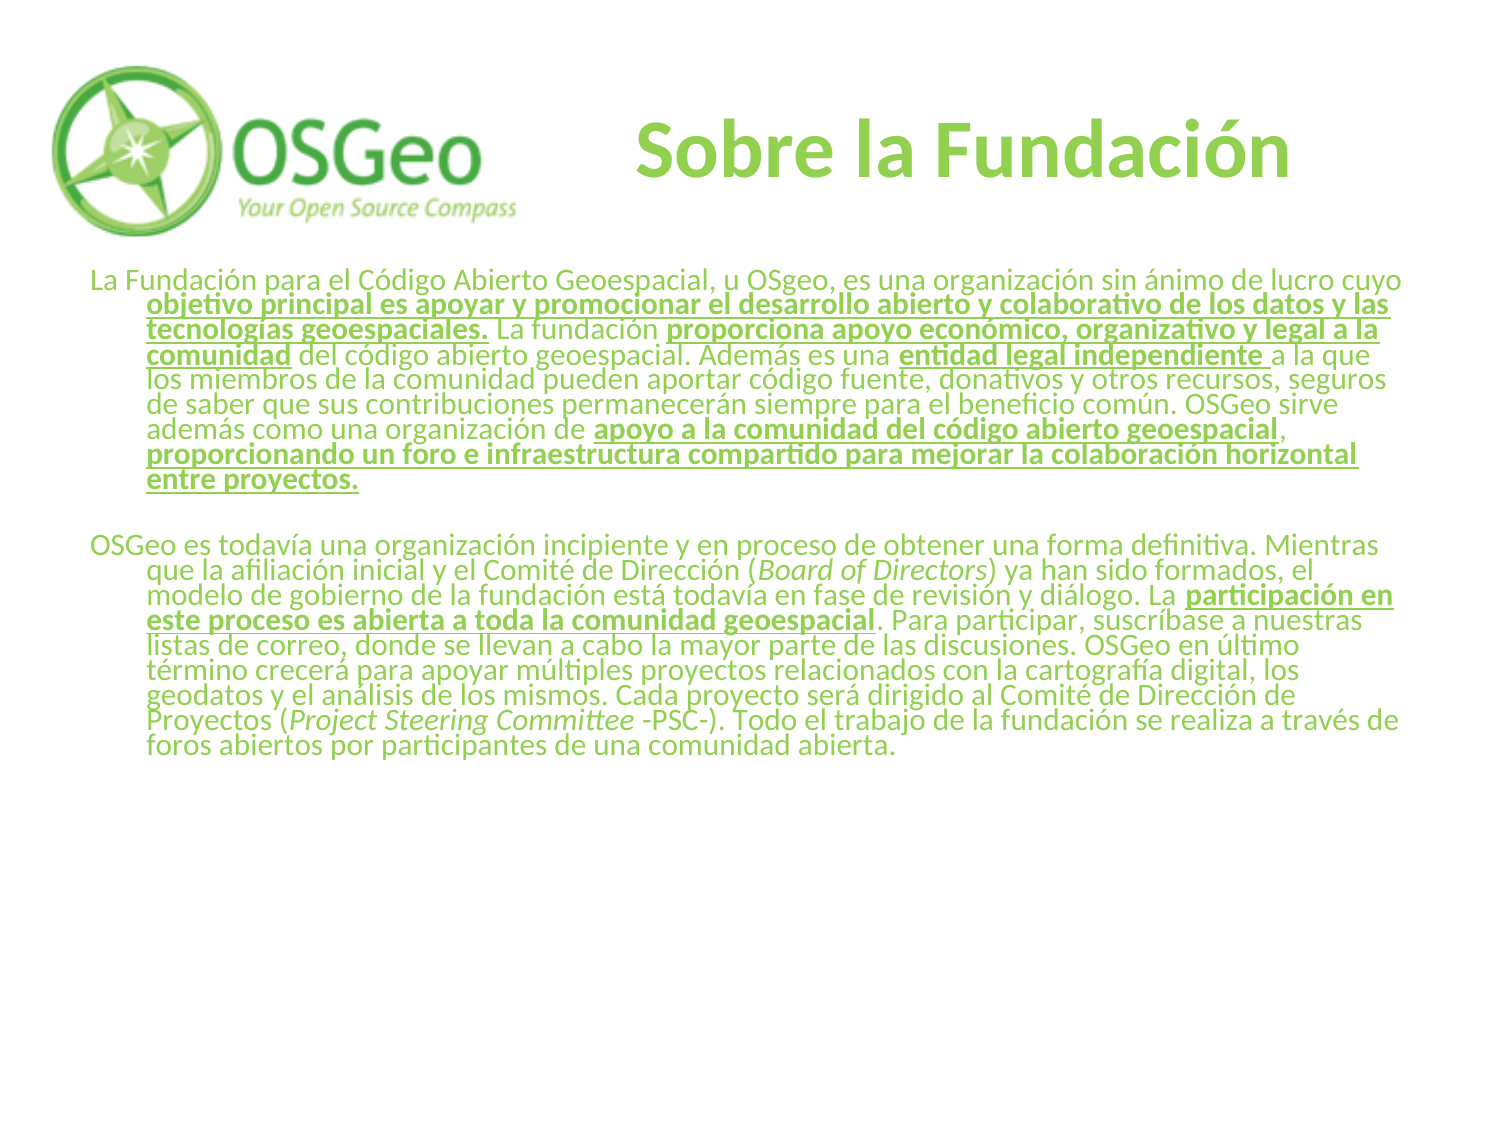

# Sobre la Fundación
La Fundación para el Código Abierto Geoespacial, u OSgeo, es una organización sin ánimo de lucro cuyo objetivo principal es apoyar y promocionar el desarrollo abierto y colaborativo de los datos y las tecnologías geoespaciales. La fundación proporciona apoyo económico, organizativo y legal a la comunidad del código abierto geoespacial. Además es una entidad legal independiente a la que los miembros de la comunidad pueden aportar código fuente, donativos y otros recursos, seguros de saber que sus contribuciones permanecerán siempre para el beneficio común. OSGeo sirve además como una organización de apoyo a la comunidad del código abierto geoespacial, proporcionando un foro e infraestructura compartido para mejorar la colaboración horizontal entre proyectos.
OSGeo es todavía una organización incipiente y en proceso de obtener una forma definitiva. Mientras que la afiliación inicial y el Comité de Dirección (Board of Directors) ya han sido formados, el modelo de gobierno de la fundación está todavía en fase de revisión y diálogo. La participación en este proceso es abierta a toda la comunidad geoespacial. Para participar, suscríbase a nuestras listas de correo, donde se llevan a cabo la mayor parte de las discusiones. OSGeo en último término crecerá para apoyar múltiples proyectos relacionados con la cartografía digital, los geodatos y el análisis de los mismos. Cada proyecto será dirigido al Comité de Dirección de Proyectos (Project Steering Committee -PSC-). Todo el trabajo de la fundación se realiza a través de foros abiertos por participantes de una comunidad abierta.